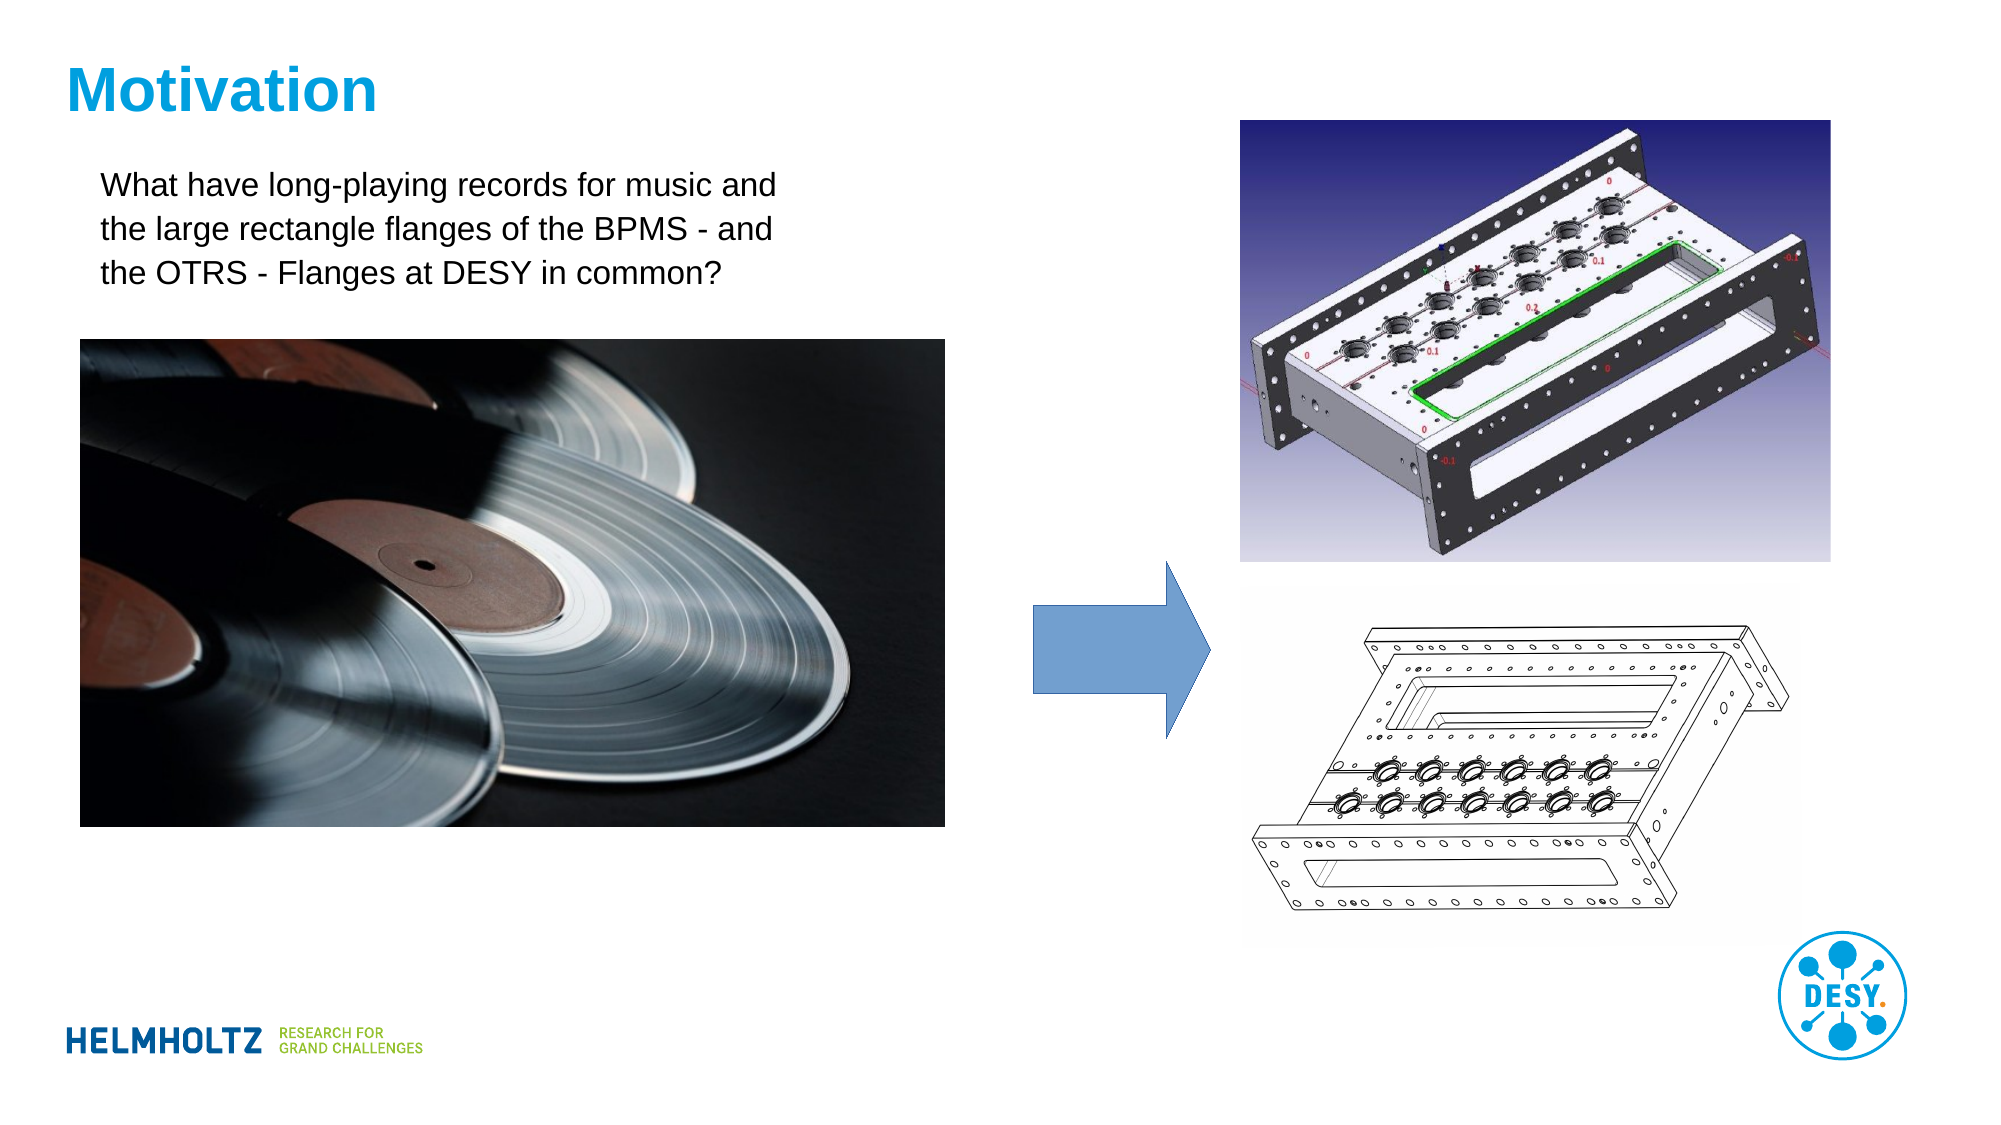

Motivation
# What have long-playing records for music and the large rectangle flanges of the BPMS - and the OTRS - Flanges at DESY in common?